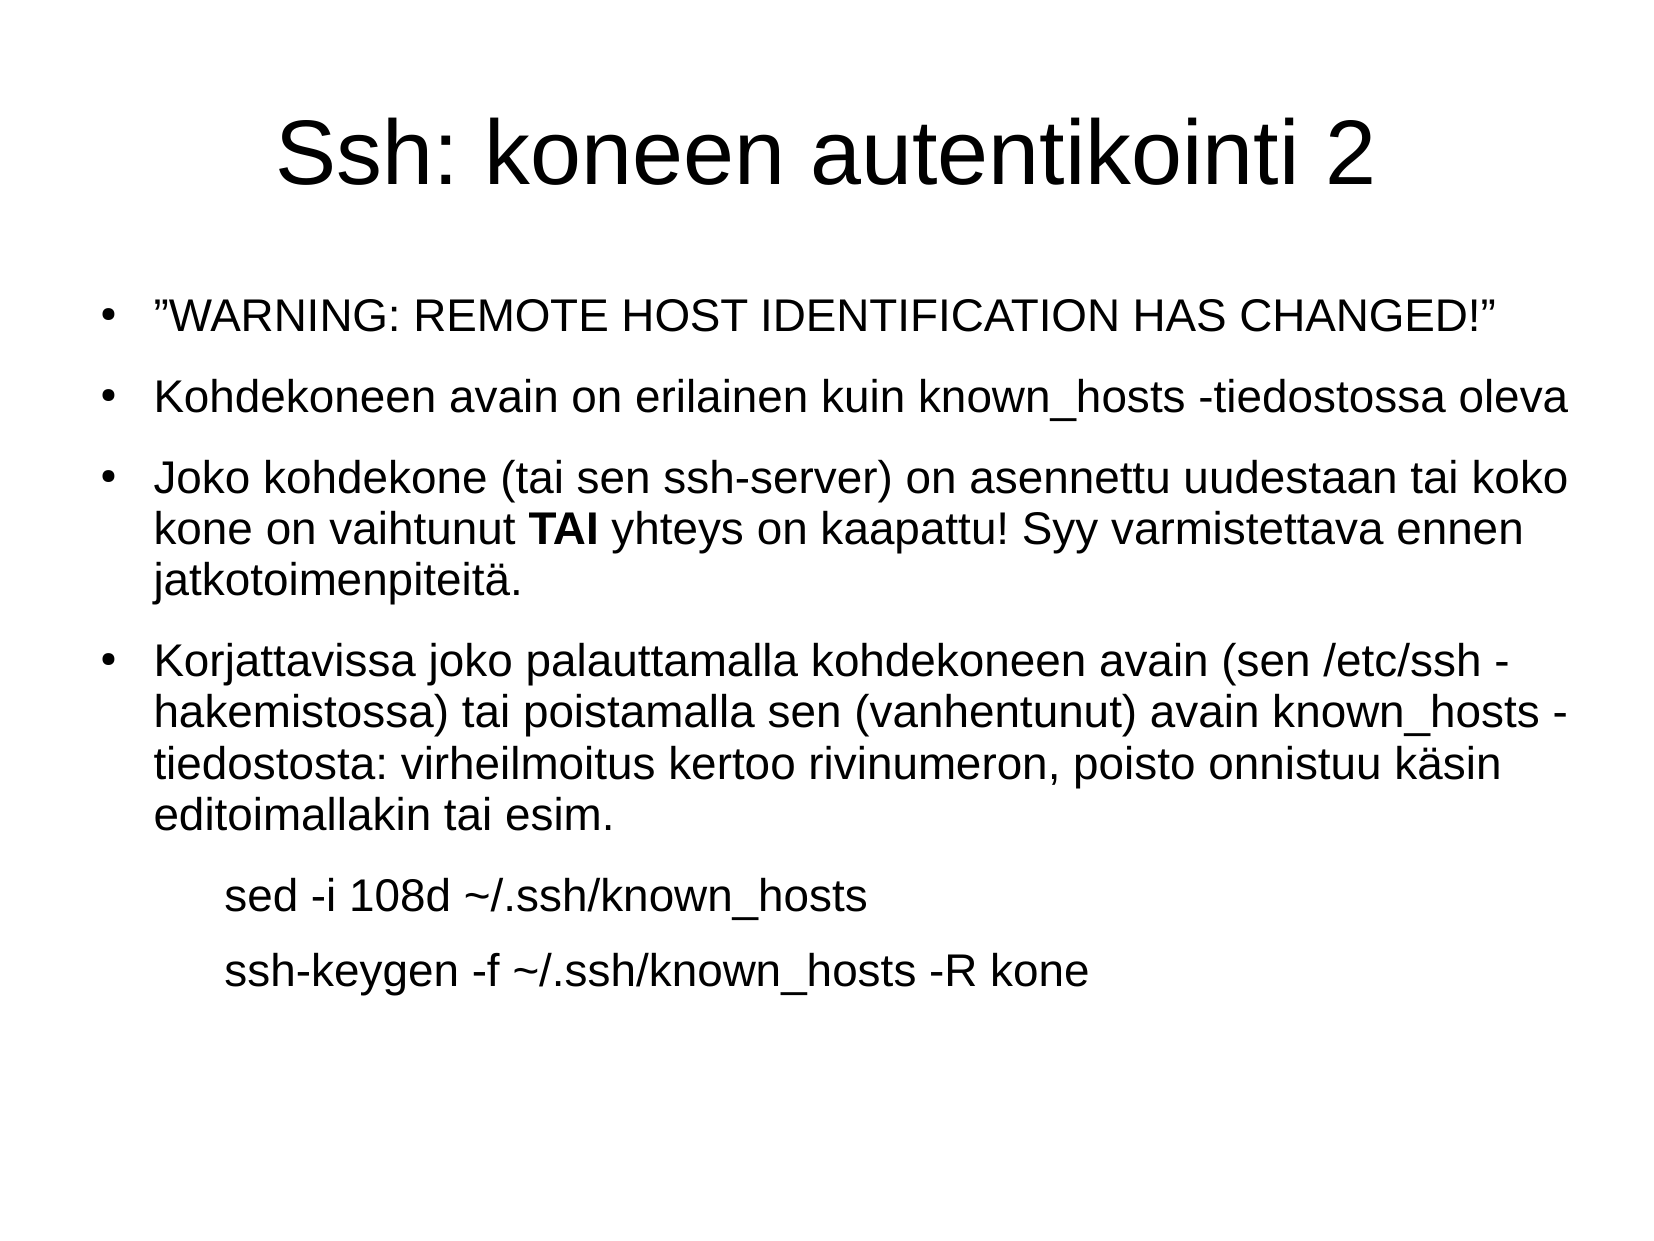

# Ssh: koneen autentikointi 2
”WARNING: REMOTE HOST IDENTIFICATION HAS CHANGED!”
Kohdekoneen avain on erilainen kuin known_hosts -tiedostossa oleva
Joko kohdekone (tai sen ssh-server) on asennettu uudestaan tai koko kone on vaihtunut TAI yhteys on kaapattu! Syy varmistettava ennen jatkotoimenpiteitä.
Korjattavissa joko palauttamalla kohdekoneen avain (sen /etc/ssh -hakemistossa) tai poistamalla sen (vanhentunut) avain known_hosts -tiedostosta: virheilmoitus kertoo rivinumeron, poisto onnistuu käsin editoimallakin tai esim.
sed -i 108d ~/.ssh/known_hosts
ssh-keygen -f ~/.ssh/known_hosts -R kone